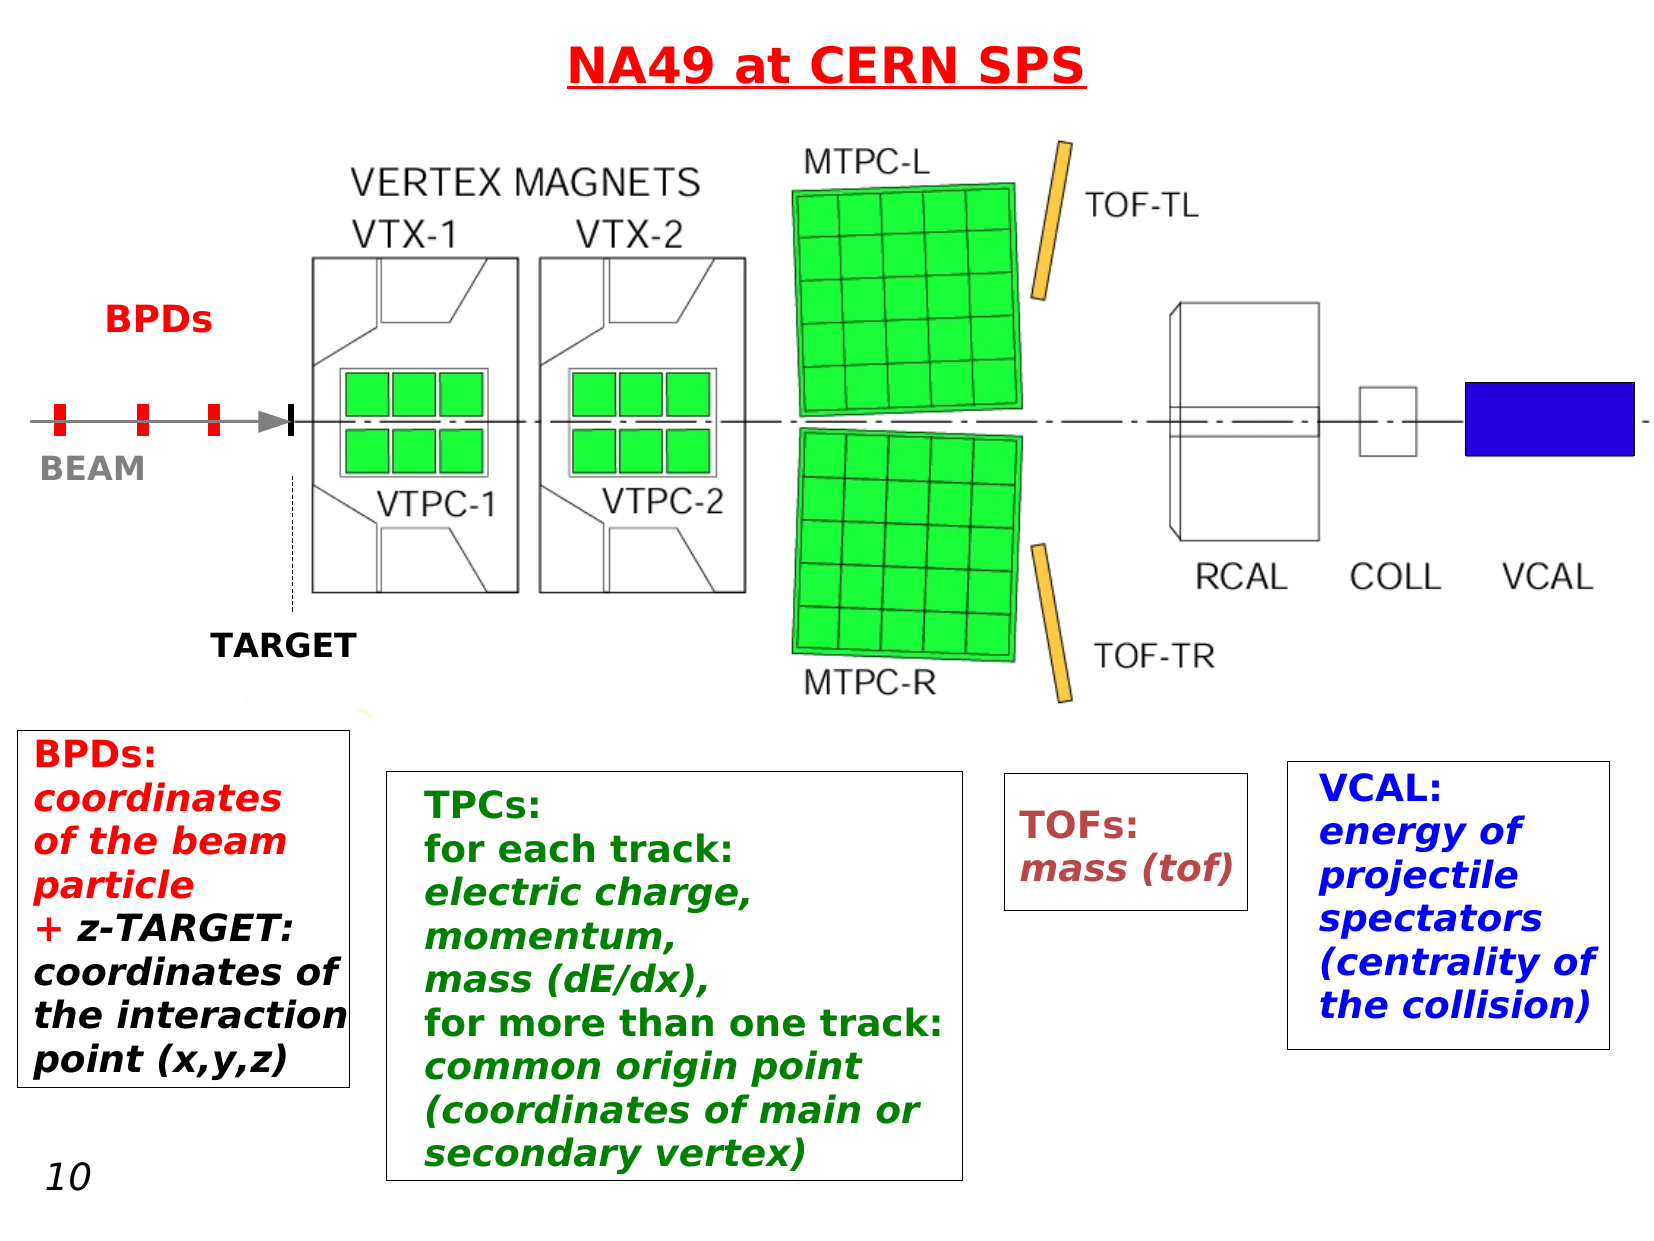

NA49 at CERN SPS
BPDs
BEAM
TARGET
BPDs:
coordinates
of the beam
particle
+ z-TARGET:
coordinates of
the interaction
point (x,y,z)
VCAL:
energy of
projectile
spectators
(centrality of
the collision)
TPCs:
for each track:
electric charge,
momentum,
mass (dE/dx),
for more than one track:
common origin point
(coordinates of main or
secondary vertex)
TOFs:
mass (tof)